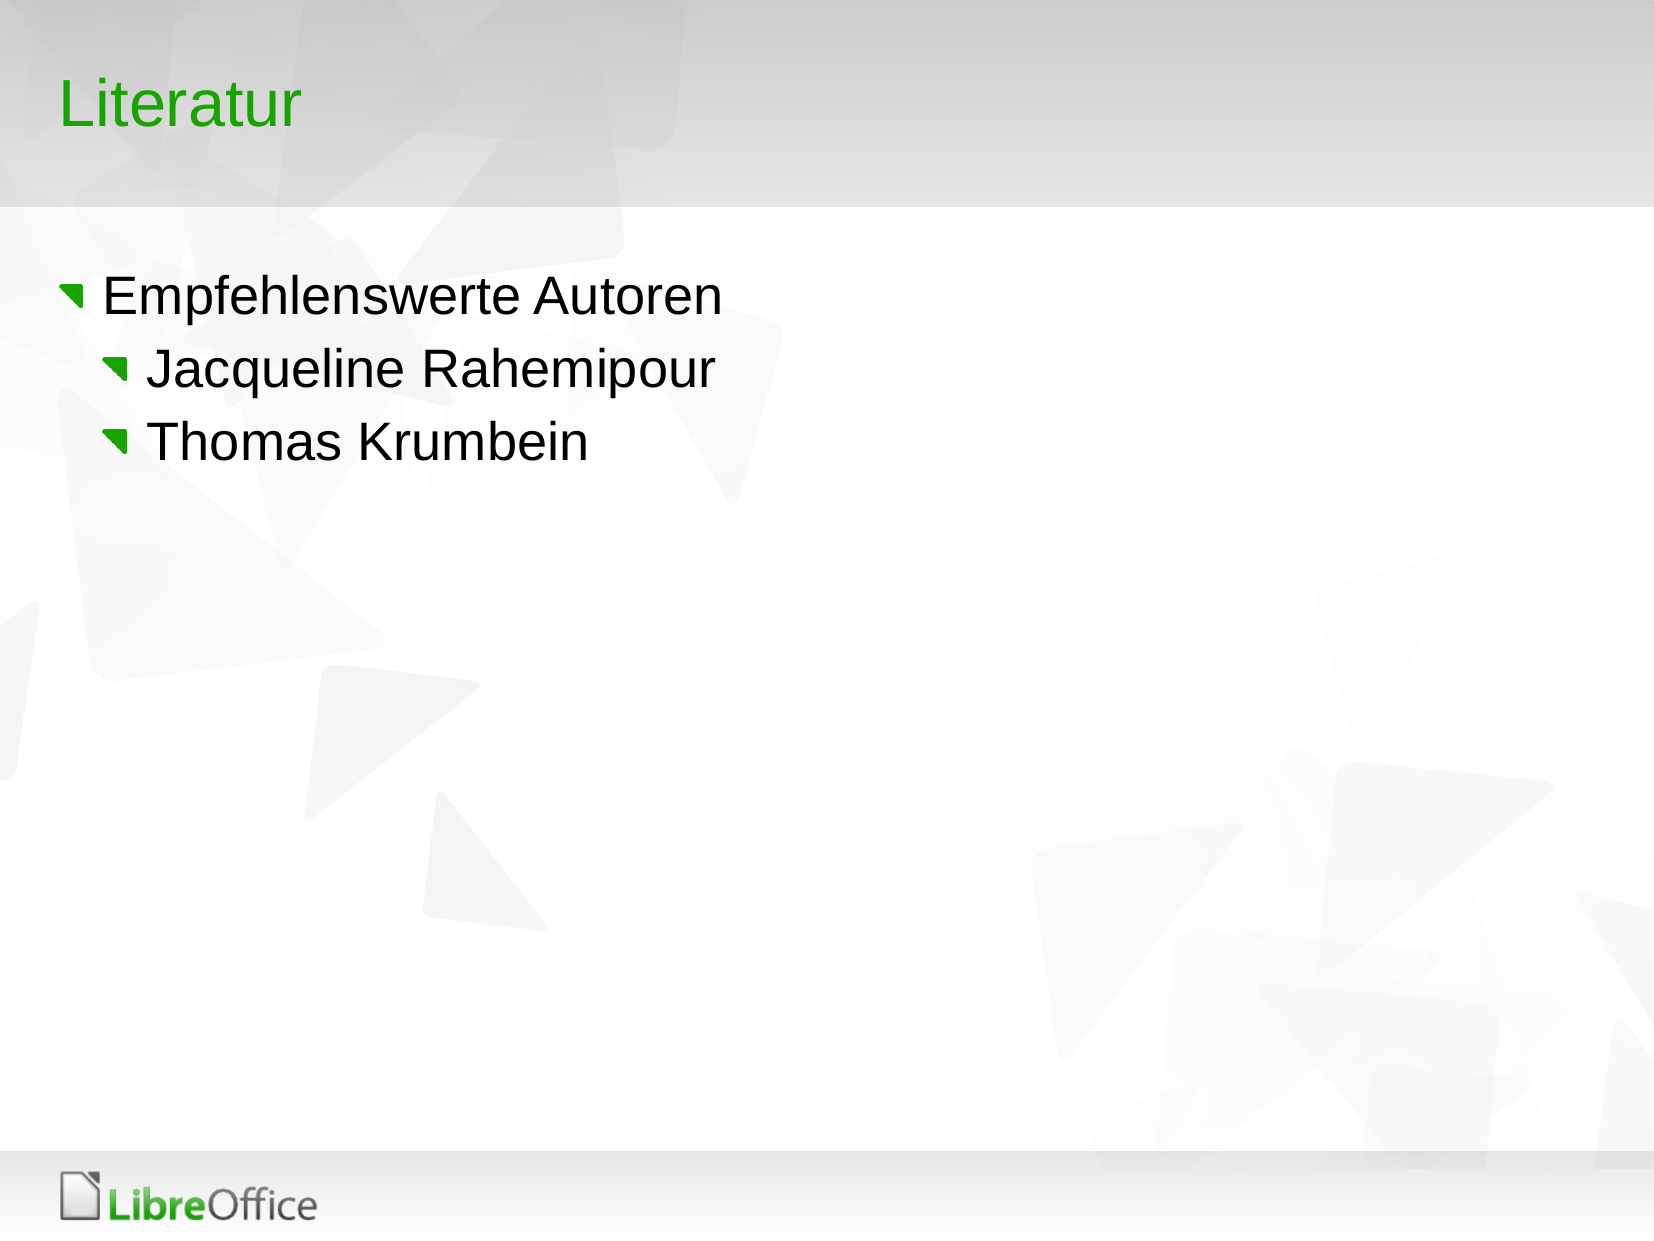

# Literatur
Empfehlenswerte Autoren
Jacqueline Rahemipour
Thomas Krumbein